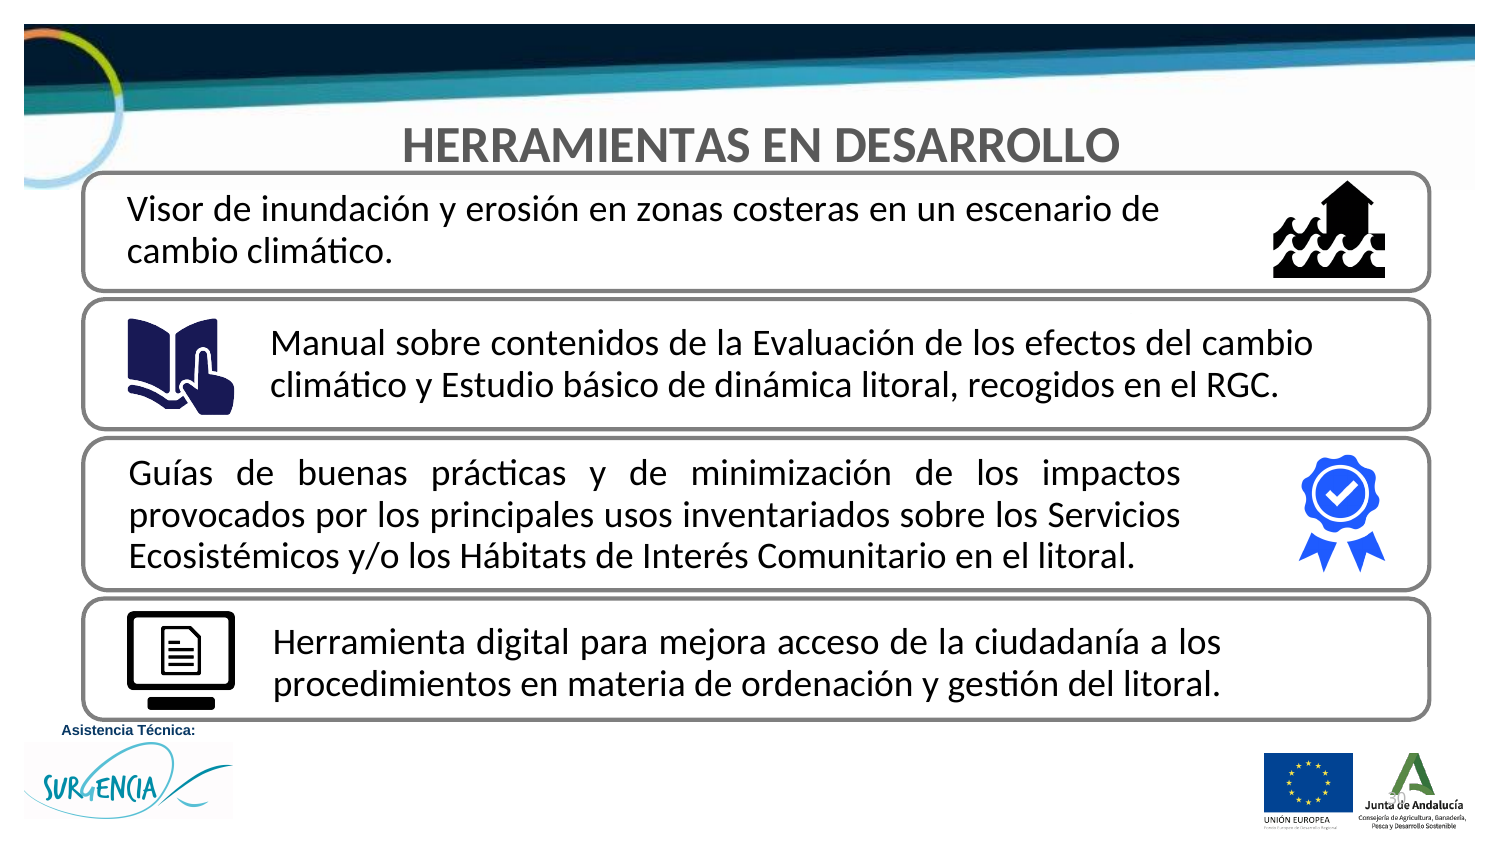

HERRAMIENTAS EN DESARROLLO
Visor de inundación y erosión en zonas costeras en un escenario de cambio climático.
Manual sobre contenidos de la Evaluación de los efectos del cambio climático y Estudio básico de dinámica litoral, recogidos en el RGC.
Guías de buenas prácticas y de minimización de los impactos provocados por los principales usos inventariados sobre los Servicios Ecosistémicos y/o los Hábitats de Interés Comunitario en el litoral.
Herramienta digital para mejora acceso de la ciudadanía a los procedimientos en materia de ordenación y gestión del litoral.
Asistencia Técnica: